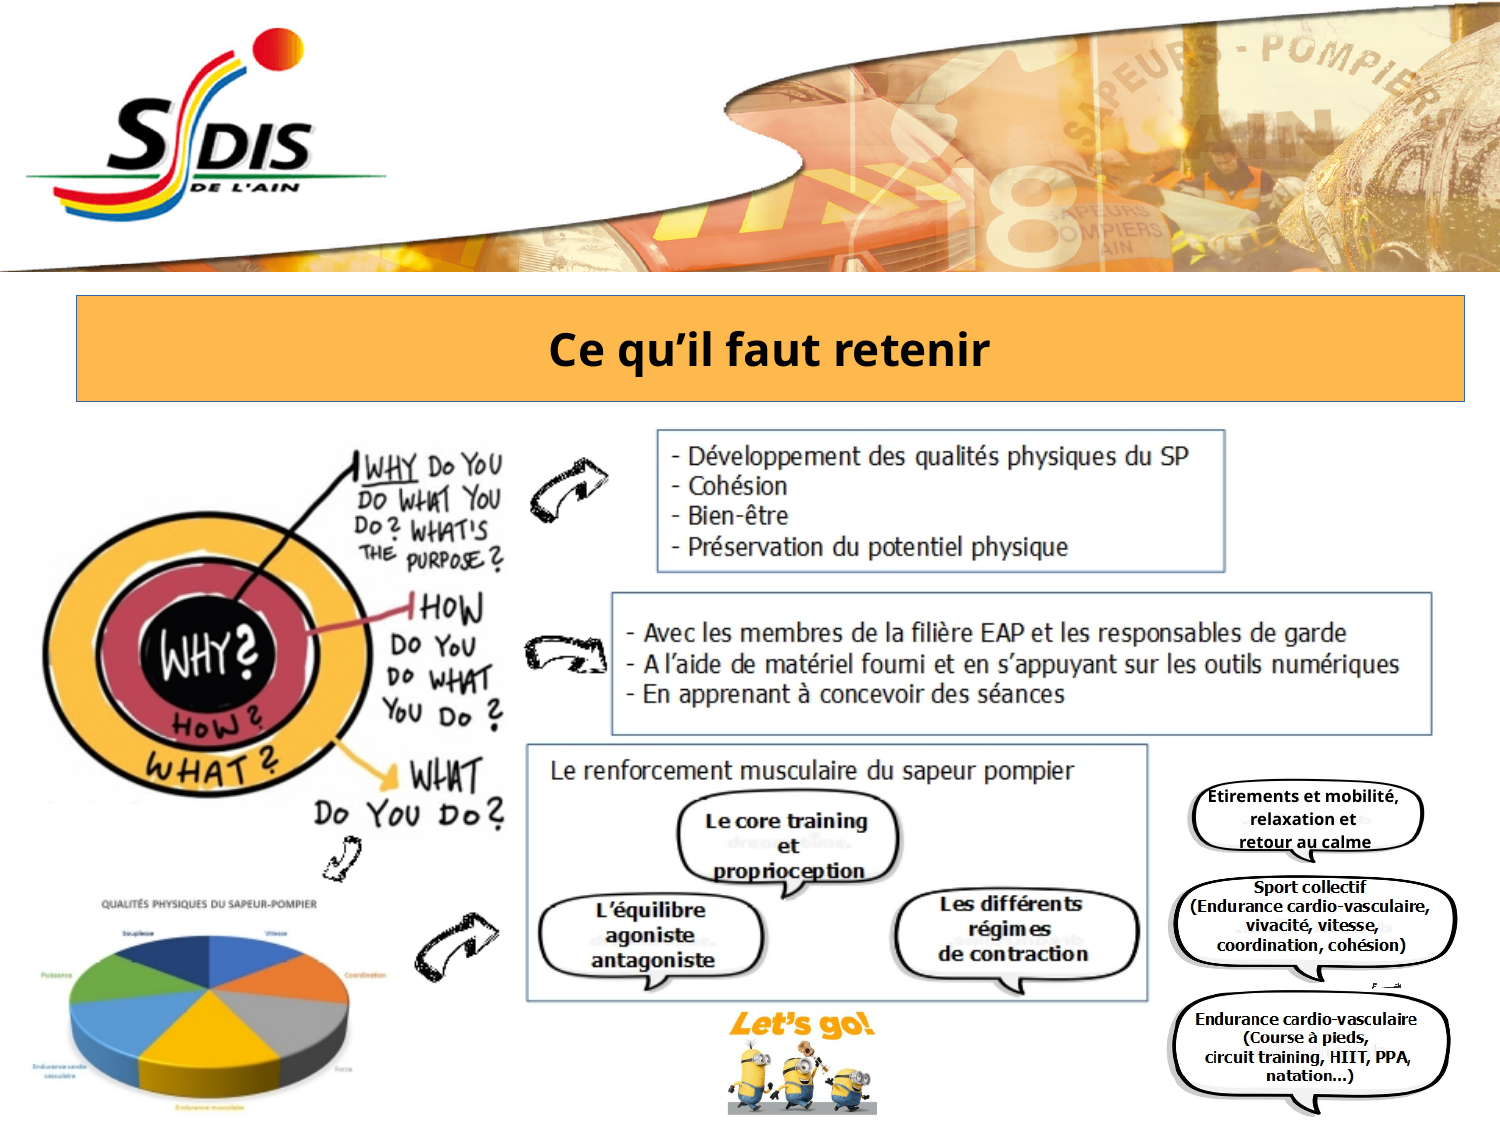

Ce qu’il faut retenir
Etirements et mobilité,
relaxation et
retour au calme